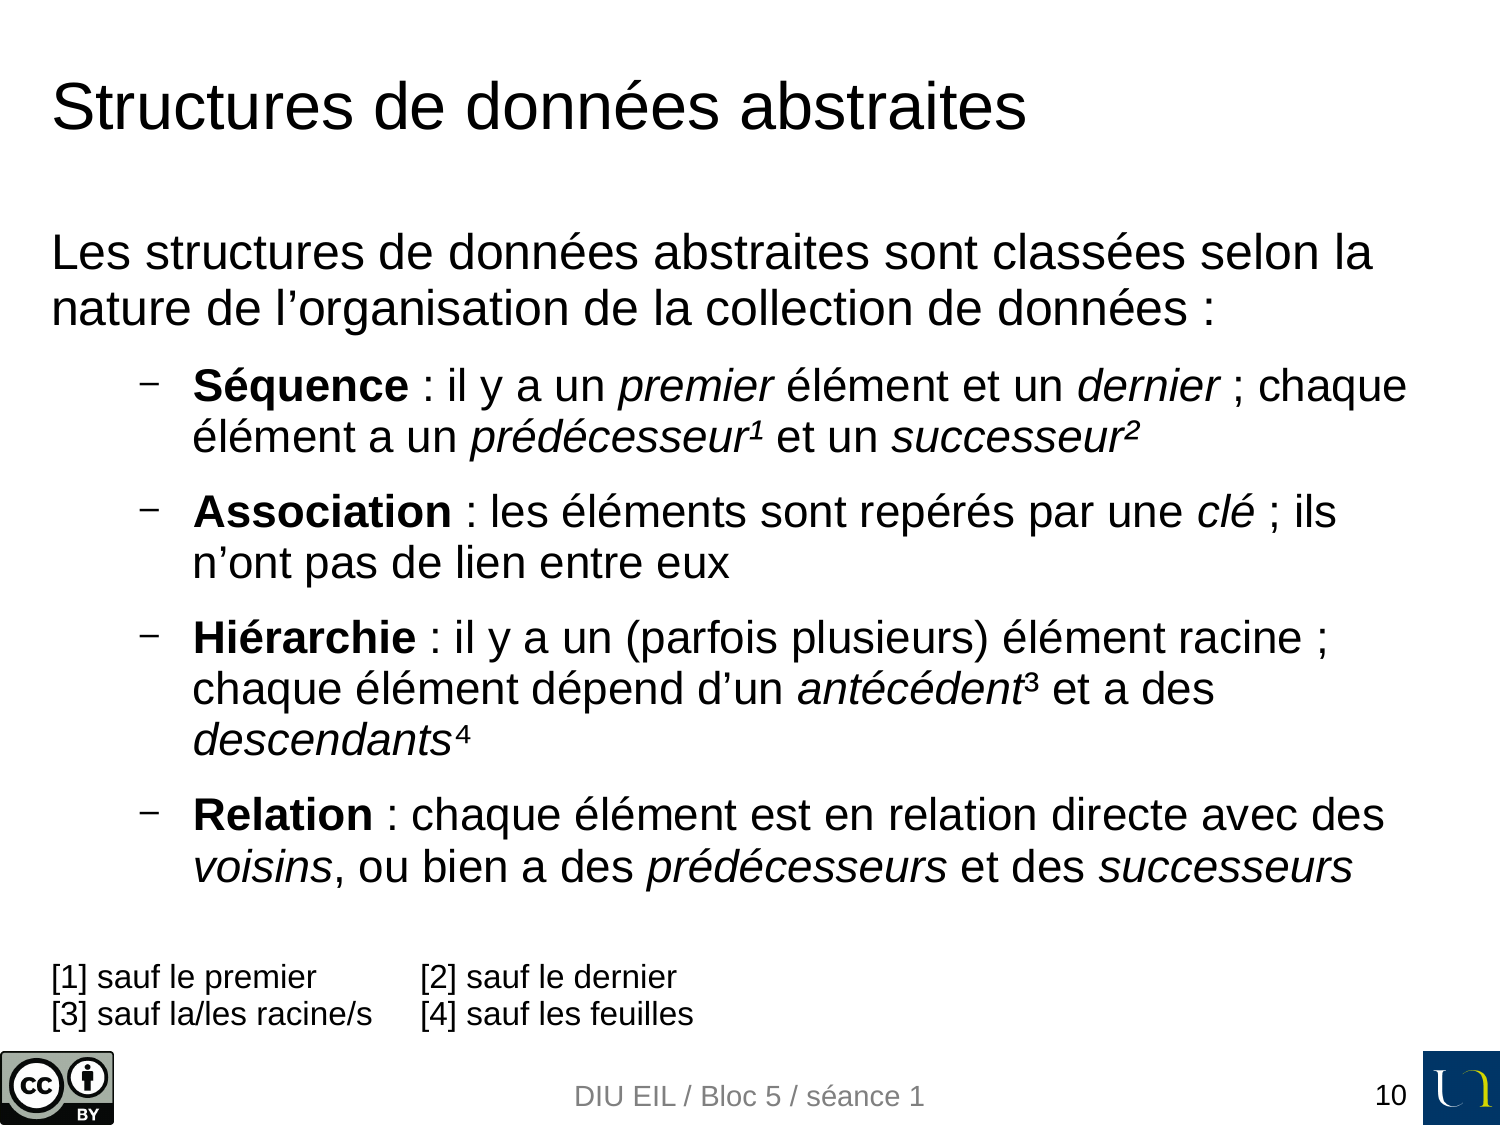

# Structures de données abstraites
Les structures de données abstraites sont classées selon la nature de l’organisation de la collection de données :
Séquence : il y a un premier élément et un dernier ; chaque élément a un prédécesseur¹ et un successeur²
Association : les éléments sont repérés par une clé ; ils n’ont pas de lien entre eux
Hiérarchie : il y a un (parfois plusieurs) élément racine ; chaque élément dépend d’un antécédent³ et a des descendants⁴
Relation : chaque élément est en relation directe avec des voisins, ou bien a des prédécesseurs et des successeurs
[1] sauf le premier		[2] sauf le dernier
[3] sauf la/les racine/s	[4] sauf les feuilles
10